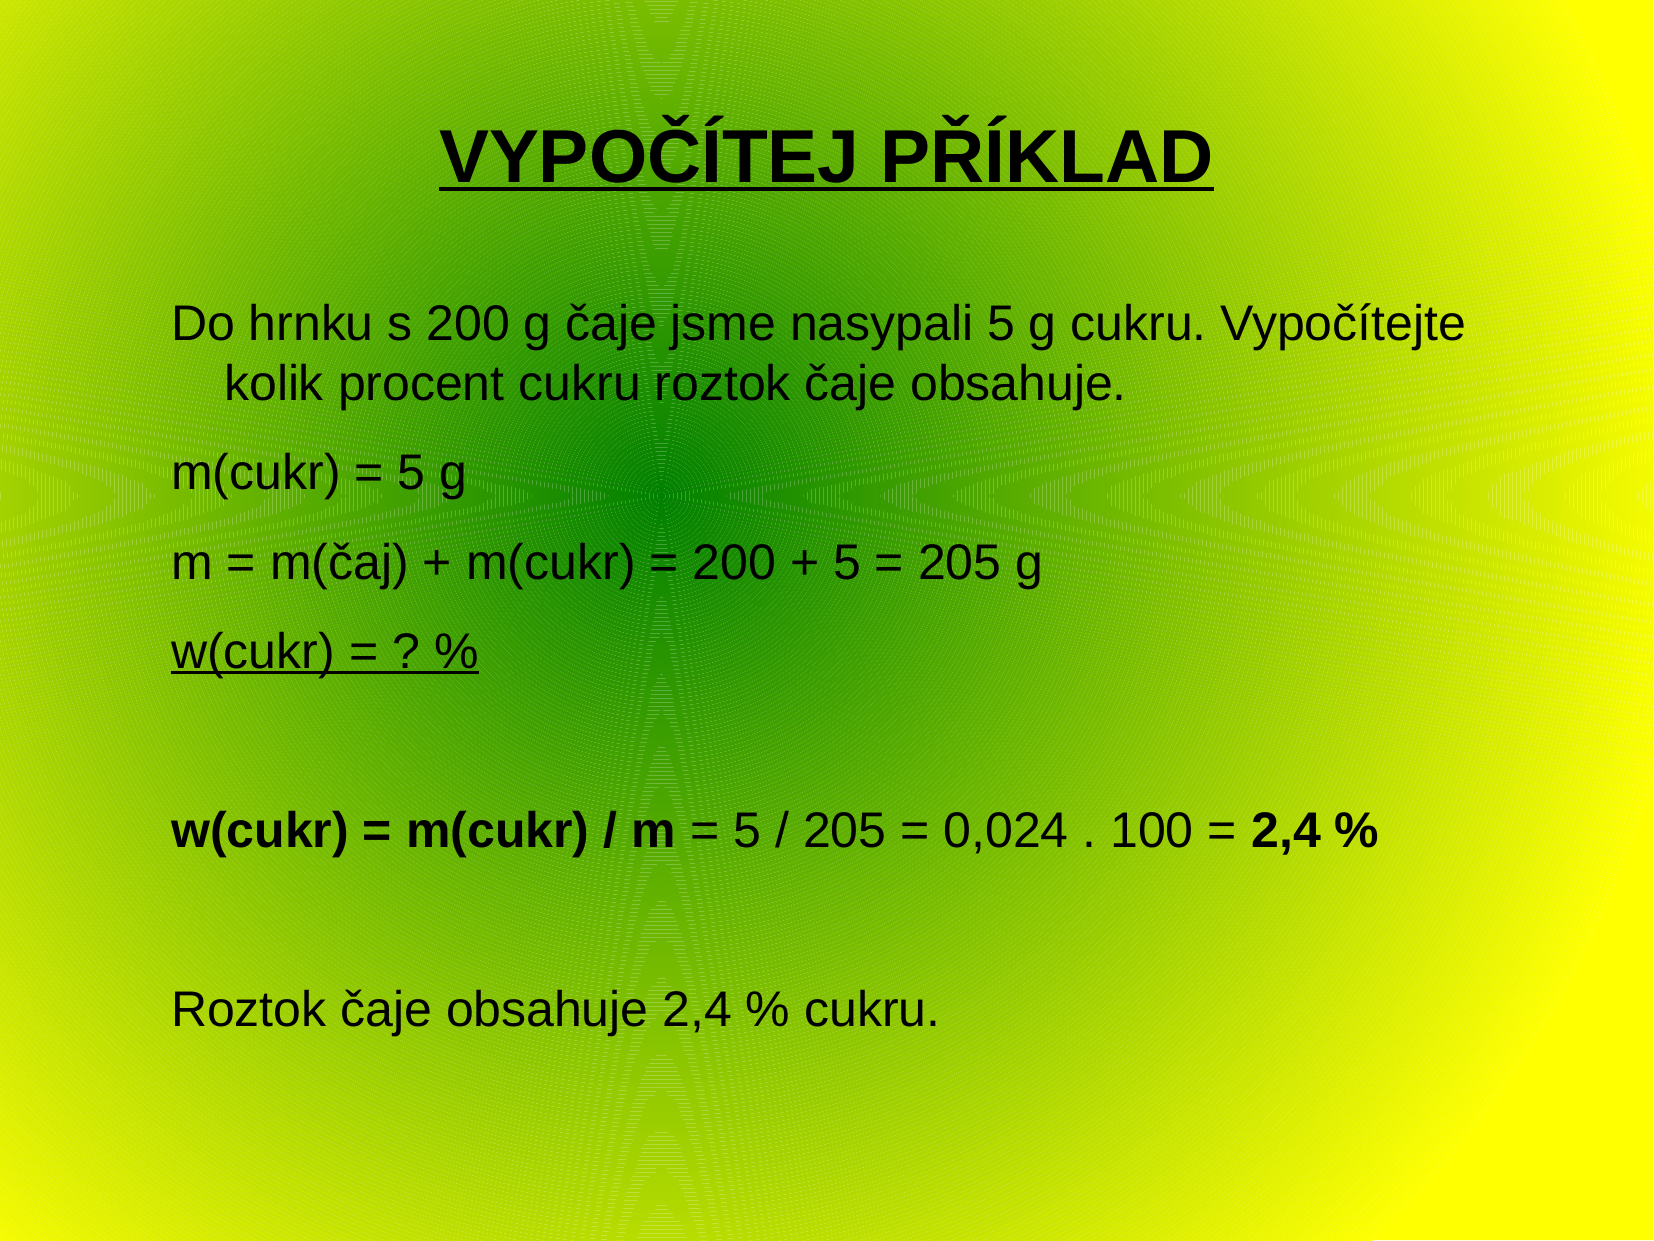

# VYPOČÍTEJ PŘÍKLAD
Do hrnku s 200 g čaje jsme nasypali 5 g cukru. Vypočítejte kolik procent cukru roztok čaje obsahuje.
m(cukr) = 5 g
m = m(čaj) + m(cukr) = 200 + 5 = 205 g
w(cukr) = ? %
w(cukr) = m(cukr) / m = 5 / 205 = 0,024 . 100 = 2,4 %
Roztok čaje obsahuje 2,4 % cukru.